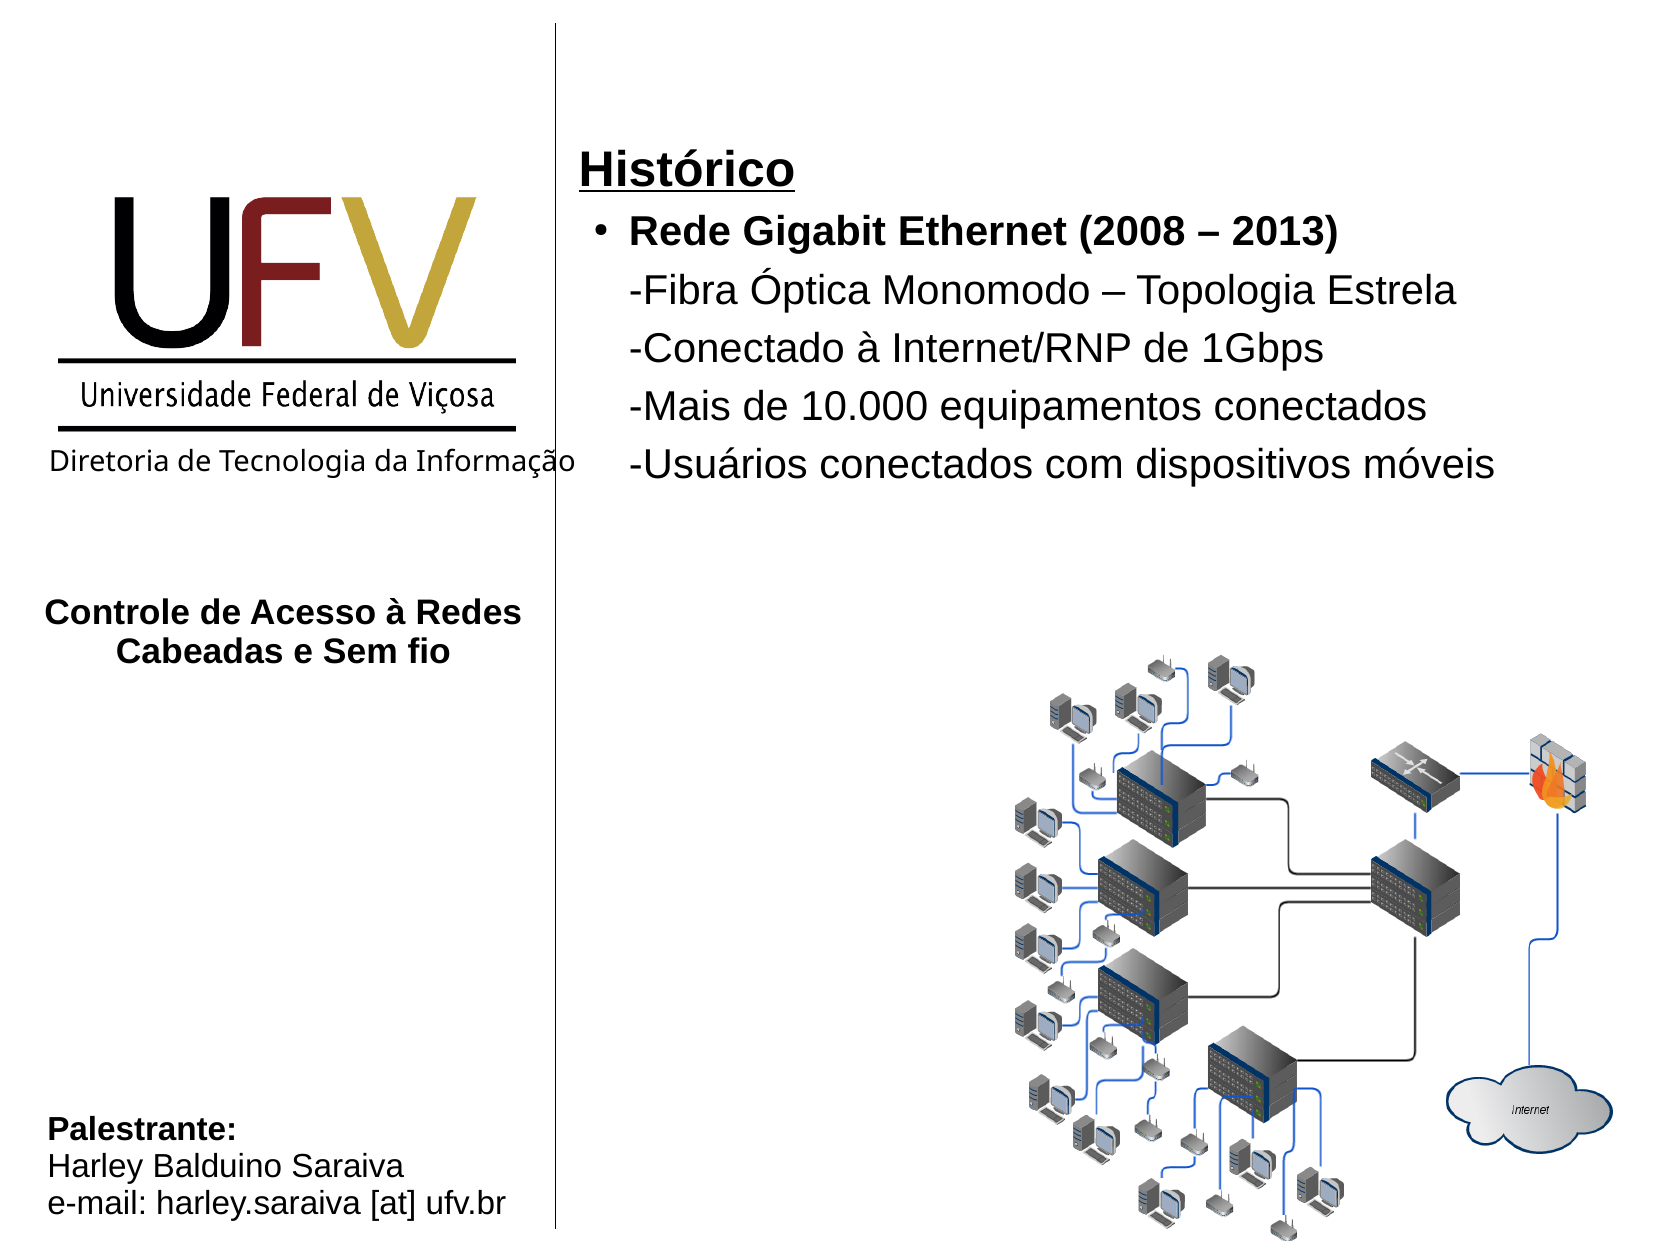

Histórico
Rede Gigabit Ethernet (2008 – 2013)
-Fibra Óptica Monomodo – Topologia Estrela
-Conectado à Internet/RNP de 1Gbps
-Mais de 10.000 equipamentos conectados
-Usuários conectados com dispositivos móveis
Diretoria de Tecnologia da Informação
# Controle de Acesso à Redes Cabeadas e Sem fio
Palestrante:
Harley Balduino Saraiva
e-mail: harley.saraiva [at] ufv.br